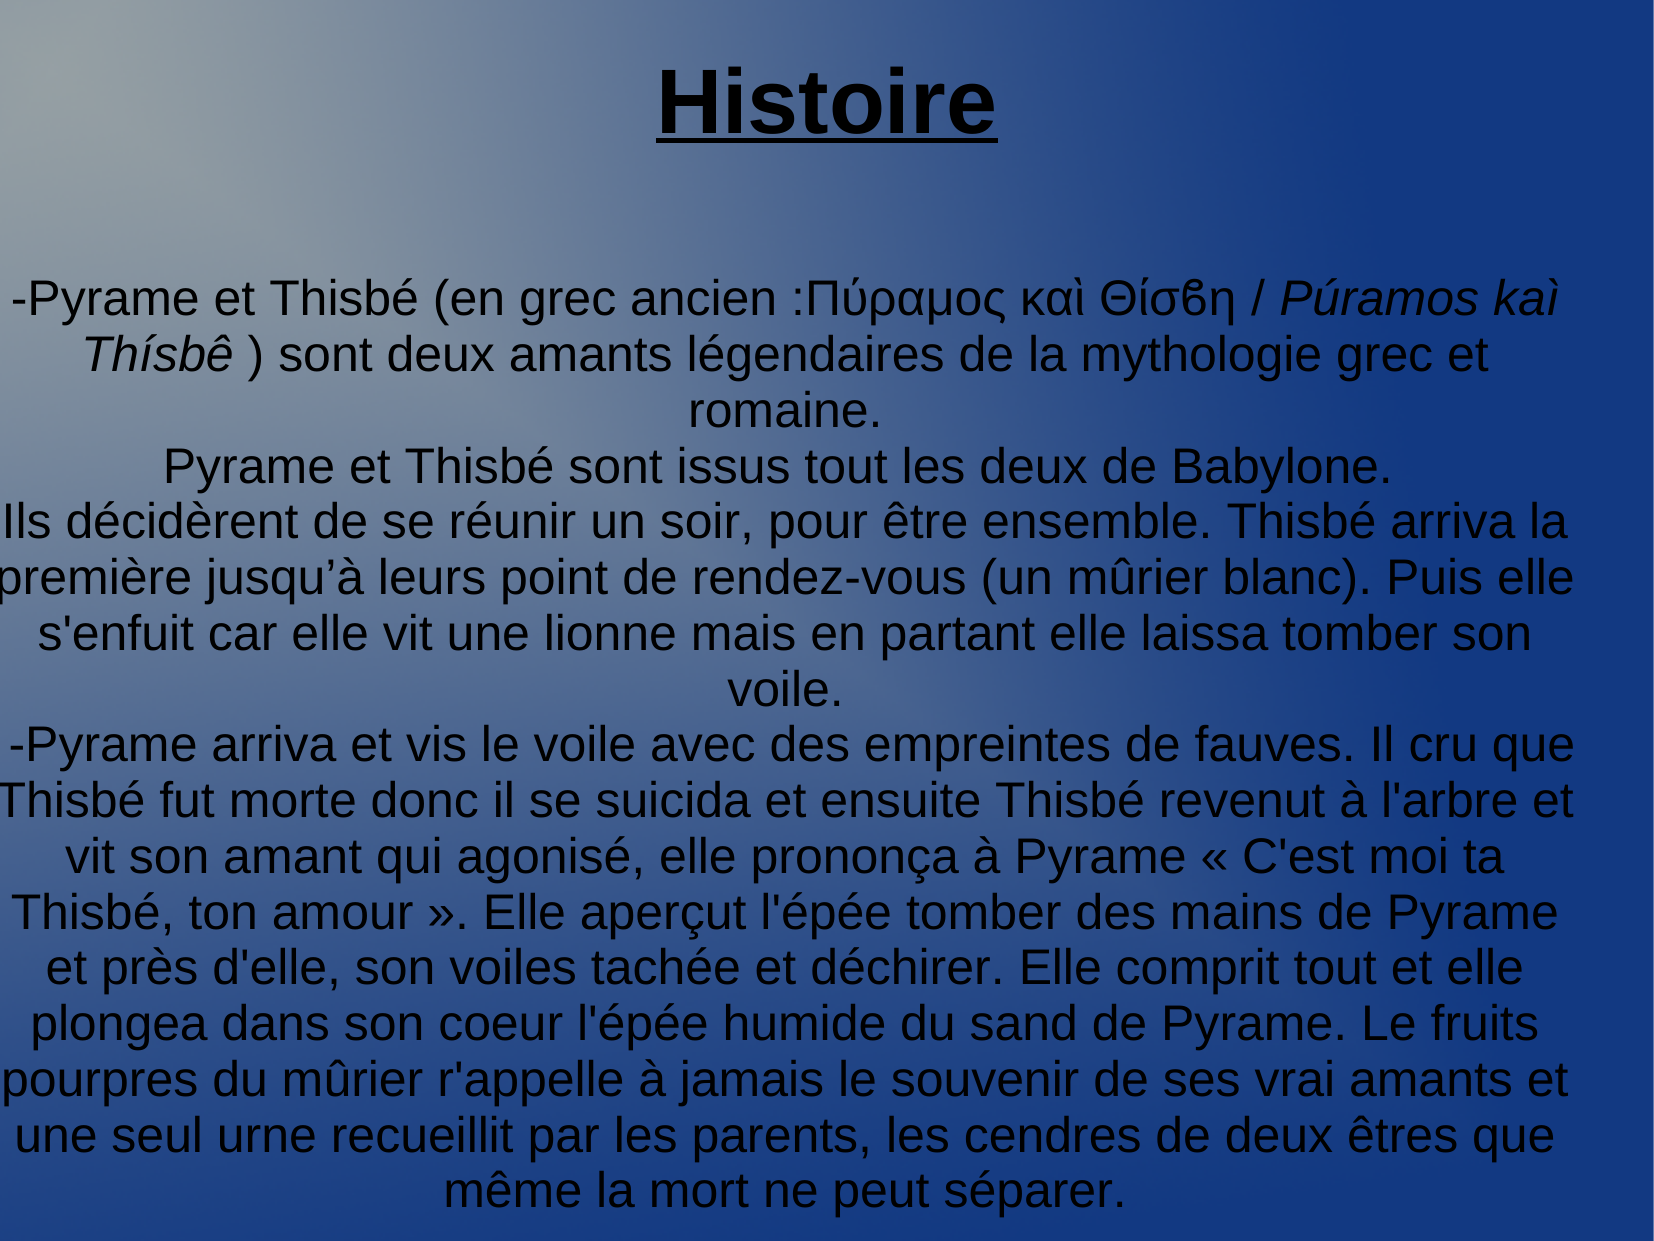

# Histoire
-Pyrame et Thisbé (en grec ancien :Πύραμος καὶ Θίσϐη / Púramos kaì Thísbê ) sont deux amants légendaires de la mythologie grec et romaine.
Pyrame et Thisbé sont issus tout les deux de Babylone.
Ils décidèrent de se réunir un soir, pour être ensemble. Thisbé arriva la première jusqu’à leurs point de rendez-vous (un mûrier blanc). Puis elle s'enfuit car elle vit une lionne mais en partant elle laissa tomber son voile.
 -Pyrame arriva et vis le voile avec des empreintes de fauves. Il cru que Thisbé fut morte donc il se suicida et ensuite Thisbé revenut à l'arbre et vit son amant qui agonisé, elle prononça à Pyrame « C'est moi ta Thisbé, ton amour ». Elle aperçut l'épée tomber des mains de Pyrame et près d'elle, son voiles tachée et déchirer. Elle comprit tout et elle plongea dans son coeur l'épée humide du sand de Pyrame. Le fruits pourpres du mûrier r'appelle à jamais le souvenir de ses vrai amants et une seul urne recueillit par les parents, les cendres de deux êtres que même la mort ne peut séparer.